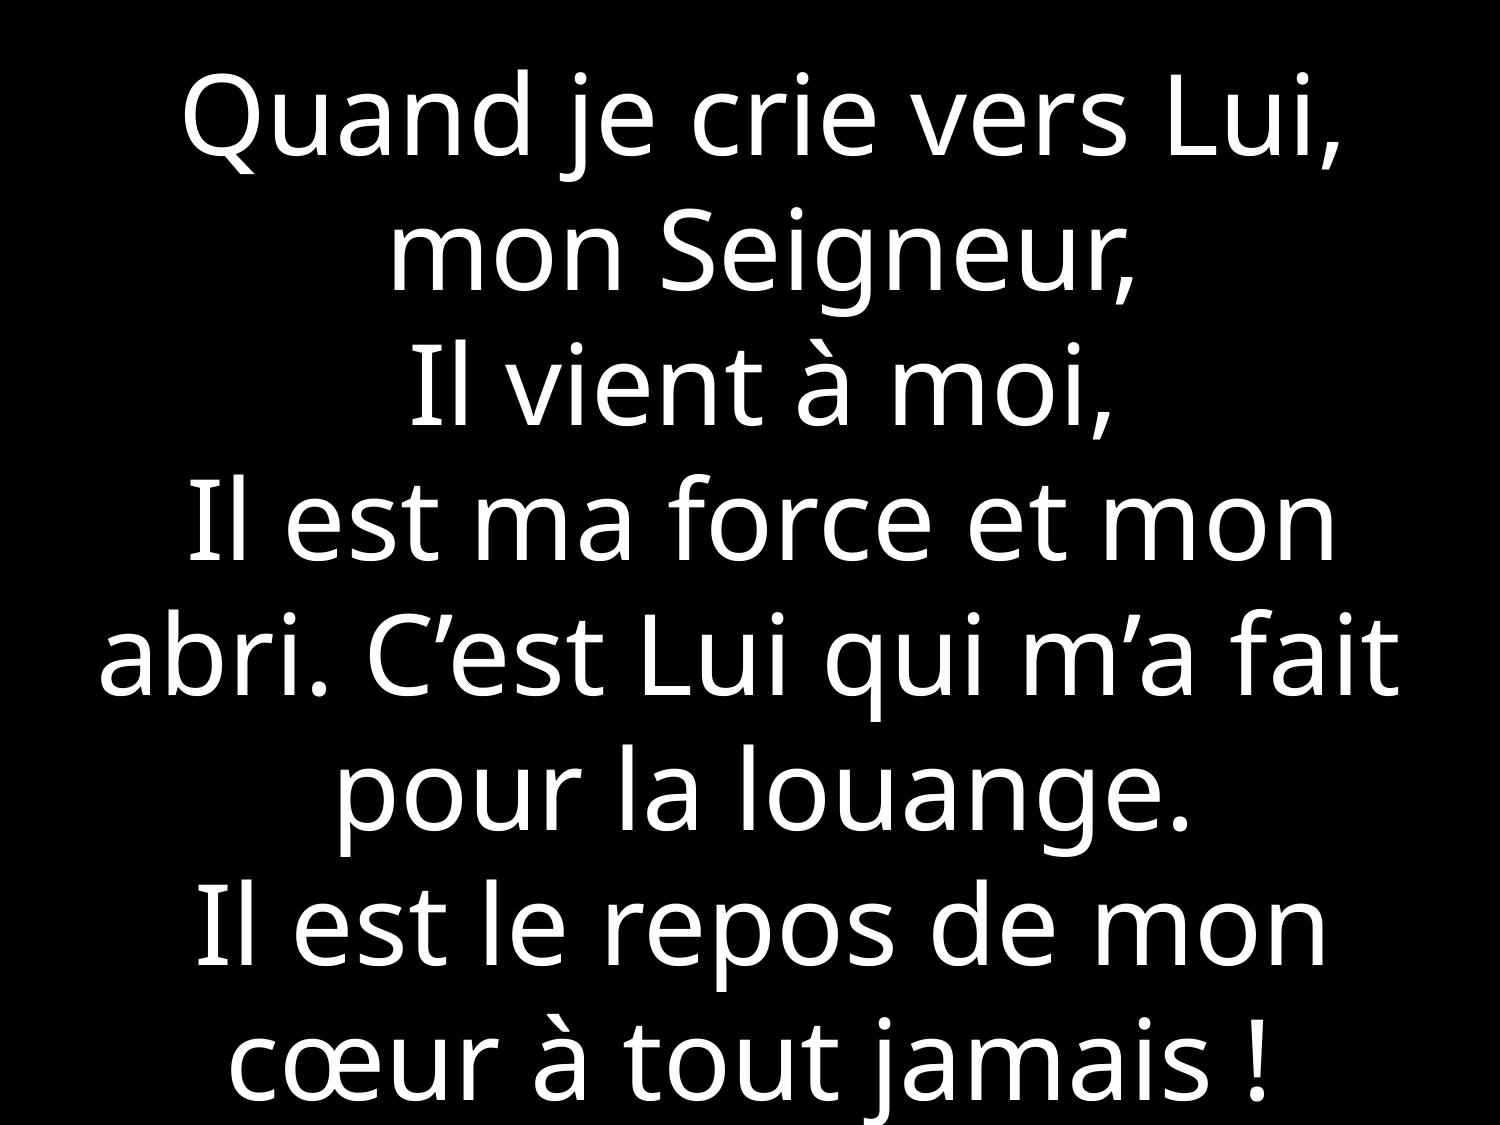

# Quand je crie vers Lui,
mon Seigneur,
Il vient à moi,
Il est ma force et mon abri. C’est Lui qui m’a fait
pour la louange.
Il est le repos de mon cœur à tout jamais !